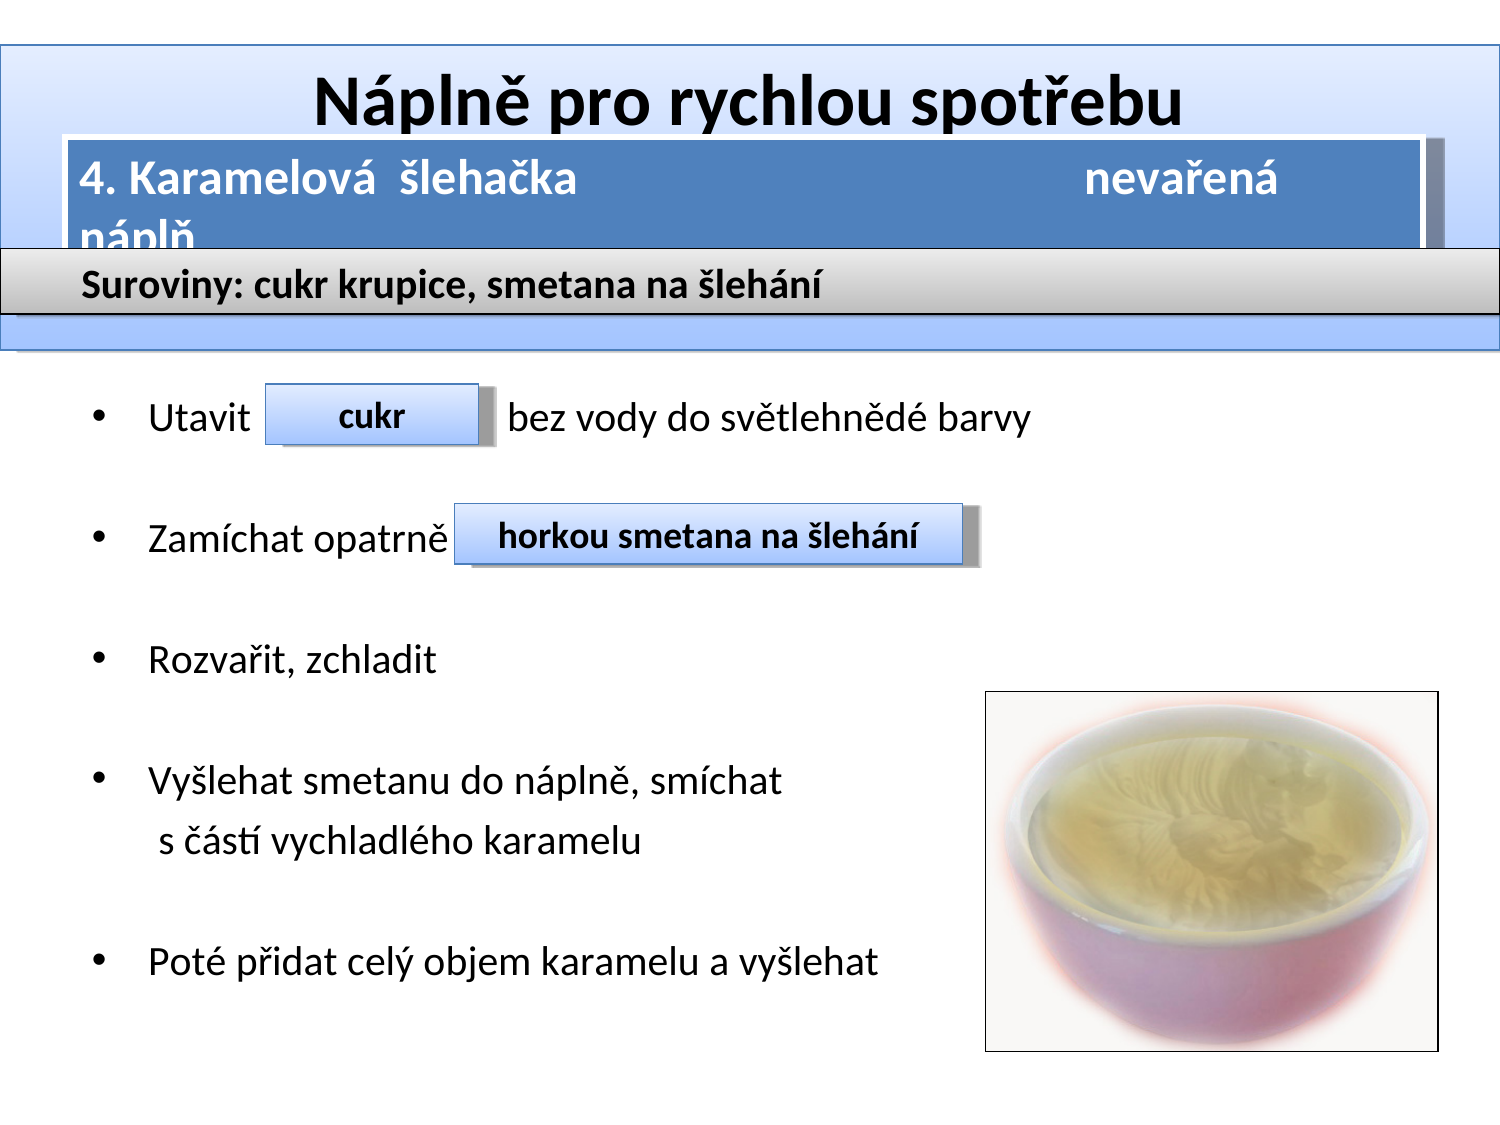

#
Náplně pro rychlou spotřebu
4. Karamelová šlehačka nevařená náplň
 Suroviny: cukr krupice, smetana na šlehání
Utavit bez vody do světlehnědé barvy
Zamíchat opatrně
Rozvařit, zchladit
Vyšlehat smetanu do náplně, smíchat
 s částí vychladlého karamelu
Poté přidat celý objem karamelu a vyšlehat
cukr
horkou smetana na šlehání